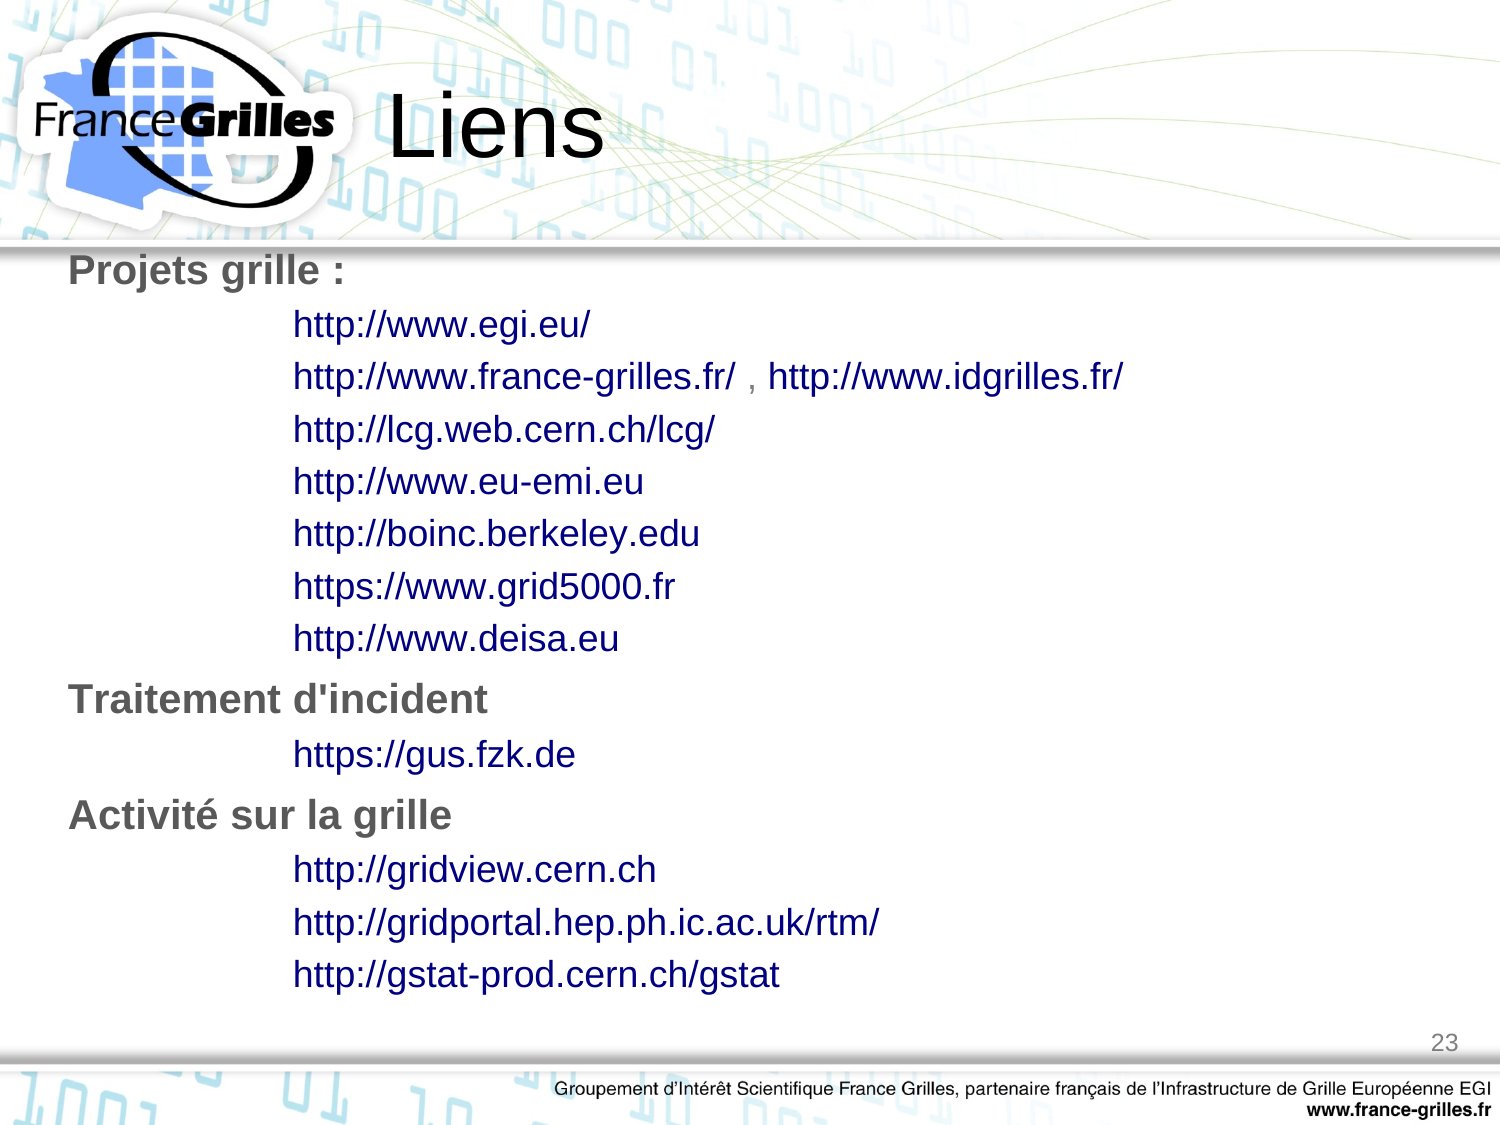

# Liens
Projets grille :
http://www.egi.eu/
http://www.france-grilles.fr/ , http://www.idgrilles.fr/
http://lcg.web.cern.ch/lcg/
http://www.eu-emi.eu
http://boinc.berkeley.edu
https://www.grid5000.fr
http://www.deisa.eu
Traitement d'incident
https://gus.fzk.de
Activité sur la grille
http://gridview.cern.ch
http://gridportal.hep.ph.ic.ac.uk/rtm/
http://gstat-prod.cern.ch/gstat
23
Introduction aux grilles